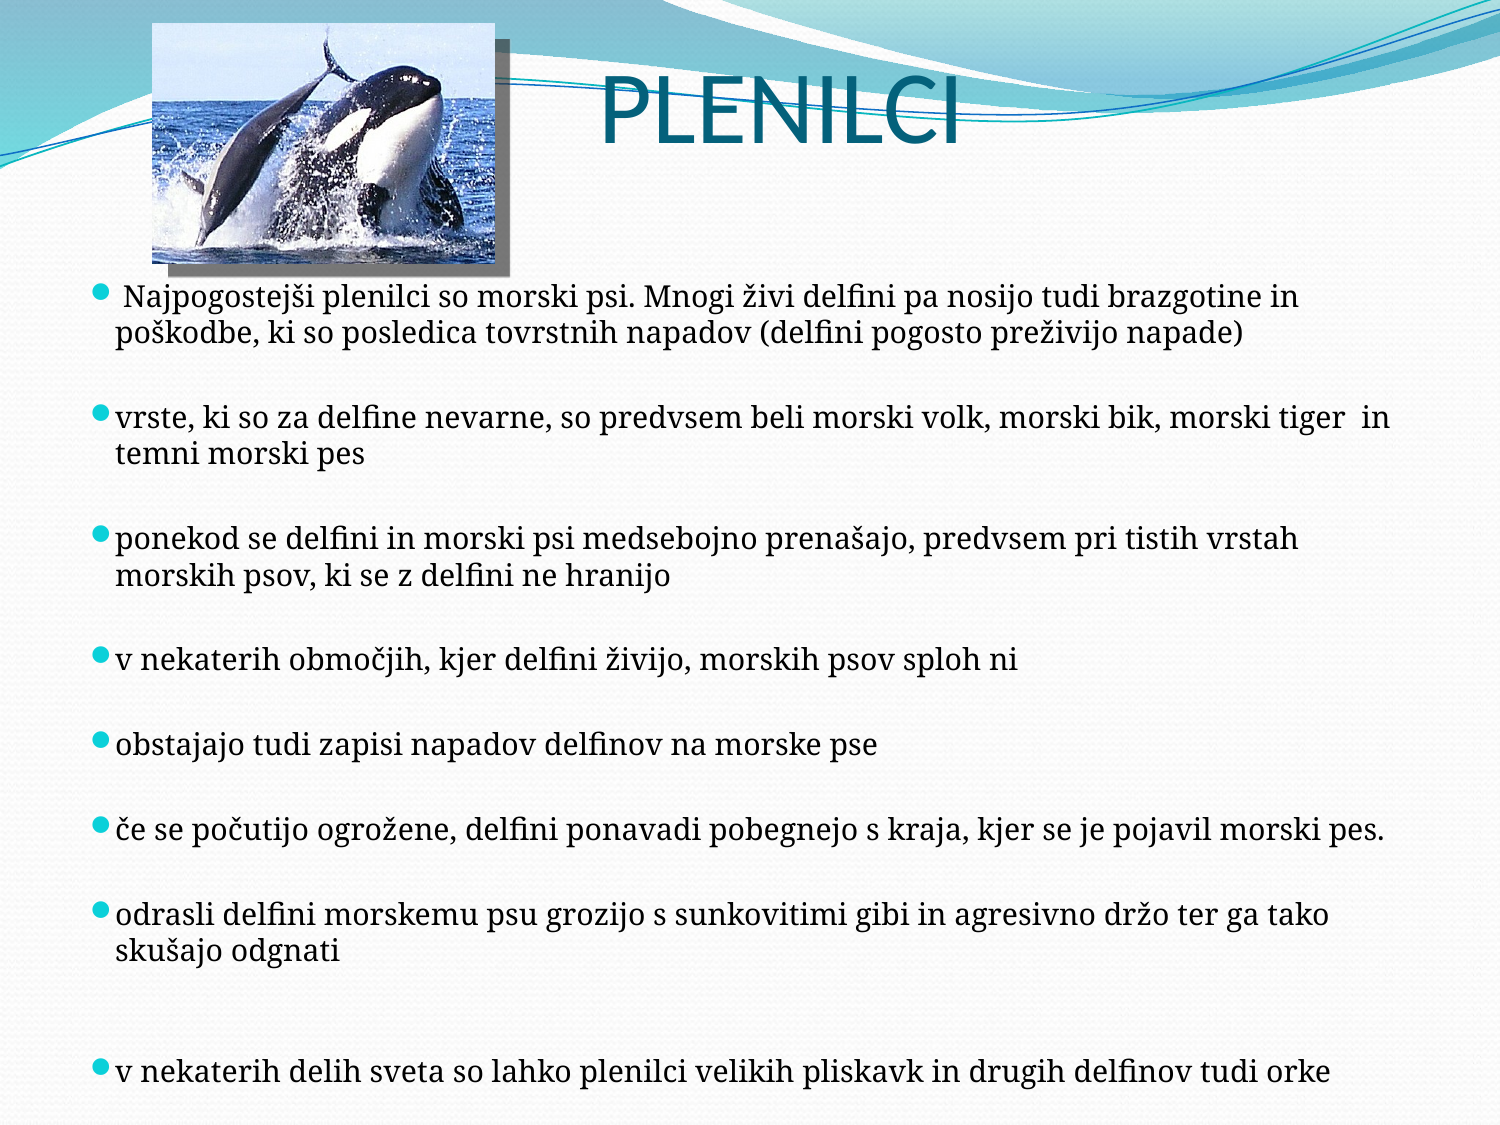

# PLENILCI
 Najpogostejši plenilci so morski psi. Mnogi živi delfini pa nosijo tudi brazgotine in poškodbe, ki so posledica tovrstnih napadov (delfini pogosto preživijo napade)
vrste, ki so za delfine nevarne, so predvsem beli morski volk, morski bik, morski tiger in temni morski pes
ponekod se delfini in morski psi medsebojno prenašajo, predvsem pri tistih vrstah morskih psov, ki se z delfini ne hranijo
v nekaterih območjih, kjer delfini živijo, morskih psov sploh ni
obstajajo tudi zapisi napadov delfinov na morske pse
če se počutijo ogrožene, delfini ponavadi pobegnejo s kraja, kjer se je pojavil morski pes.
odrasli delfini morskemu psu grozijo s sunkovitimi gibi in agresivno držo ter ga tako skušajo odgnati
v nekaterih delih sveta so lahko plenilci velikih pliskavk in drugih delfinov tudi orke